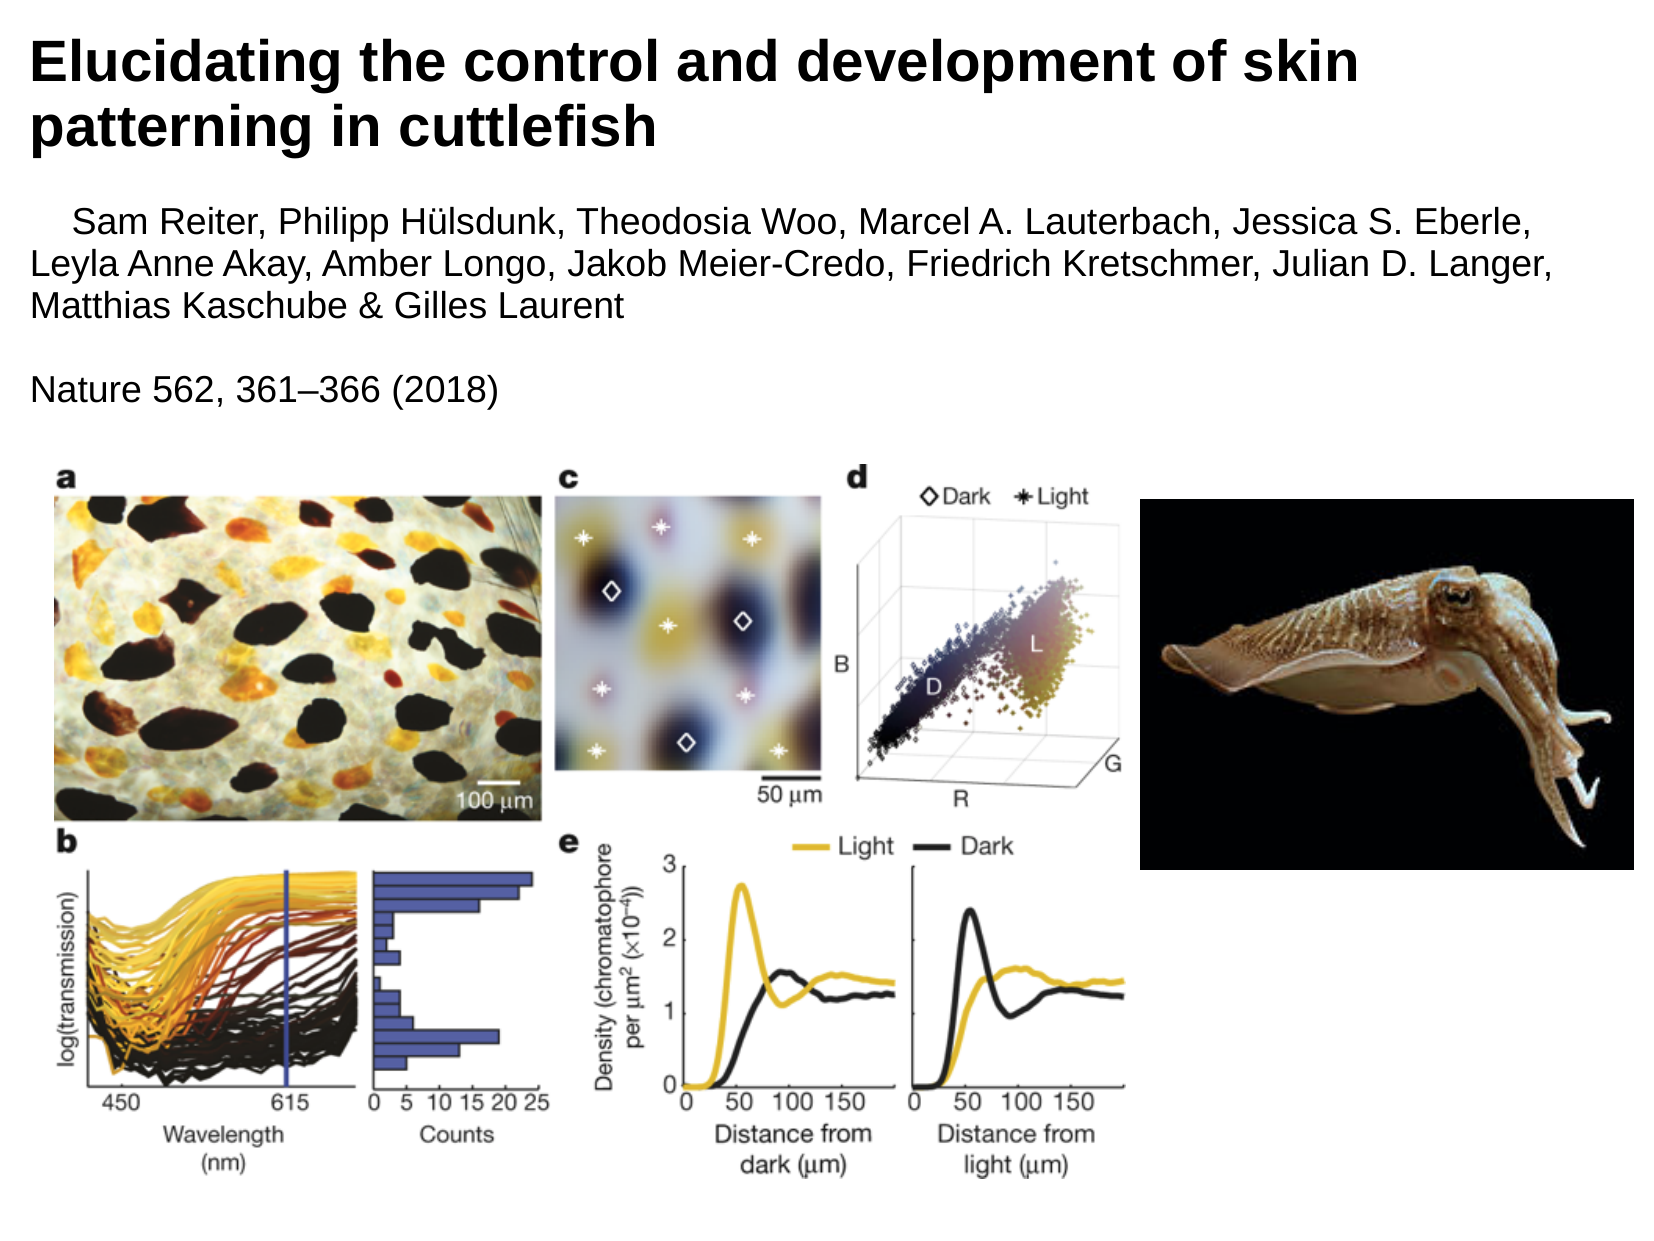

Elucidating the control and development of skin patterning in cuttlefish
 Sam Reiter, Philipp Hülsdunk, Theodosia Woo, Marcel A. Lauterbach, Jessica S. Eberle, Leyla Anne Akay, Amber Longo, Jakob Meier-Credo, Friedrich Kretschmer, Julian D. Langer, Matthias Kaschube & Gilles Laurent
Nature 562, 361–366 (2018)